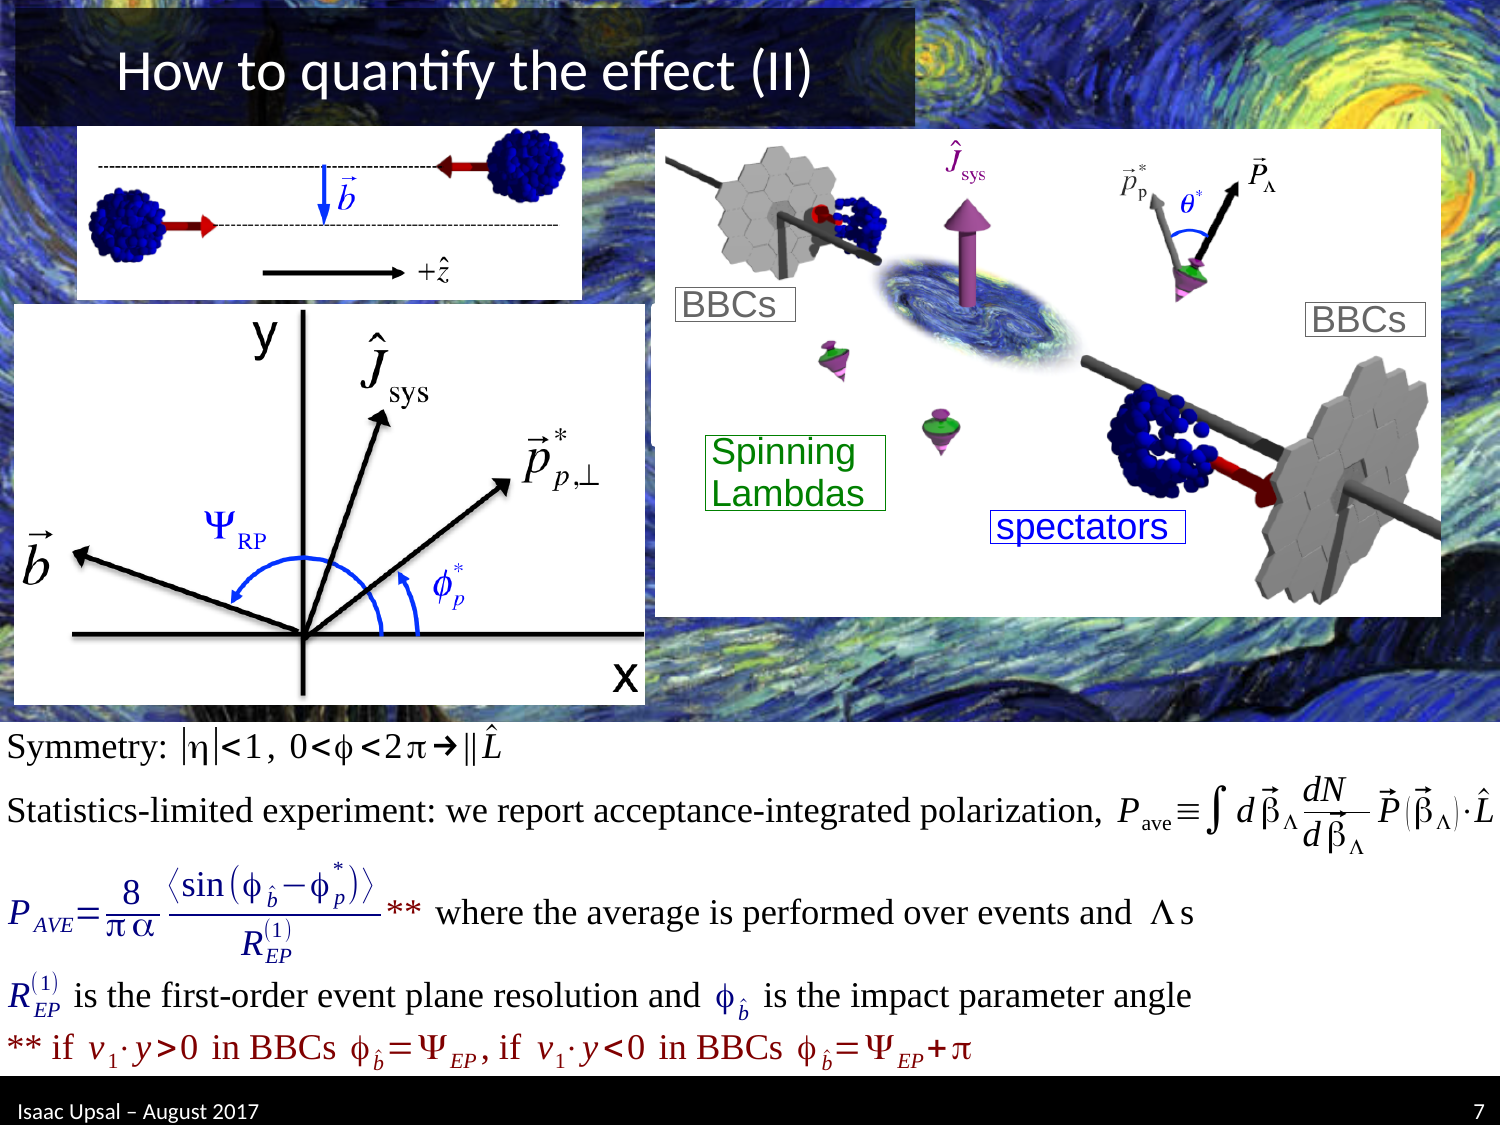

# How to quantify the effect (II)
 BBCs
 BBCs
 Spinning
 Lambdas
 spectators
7